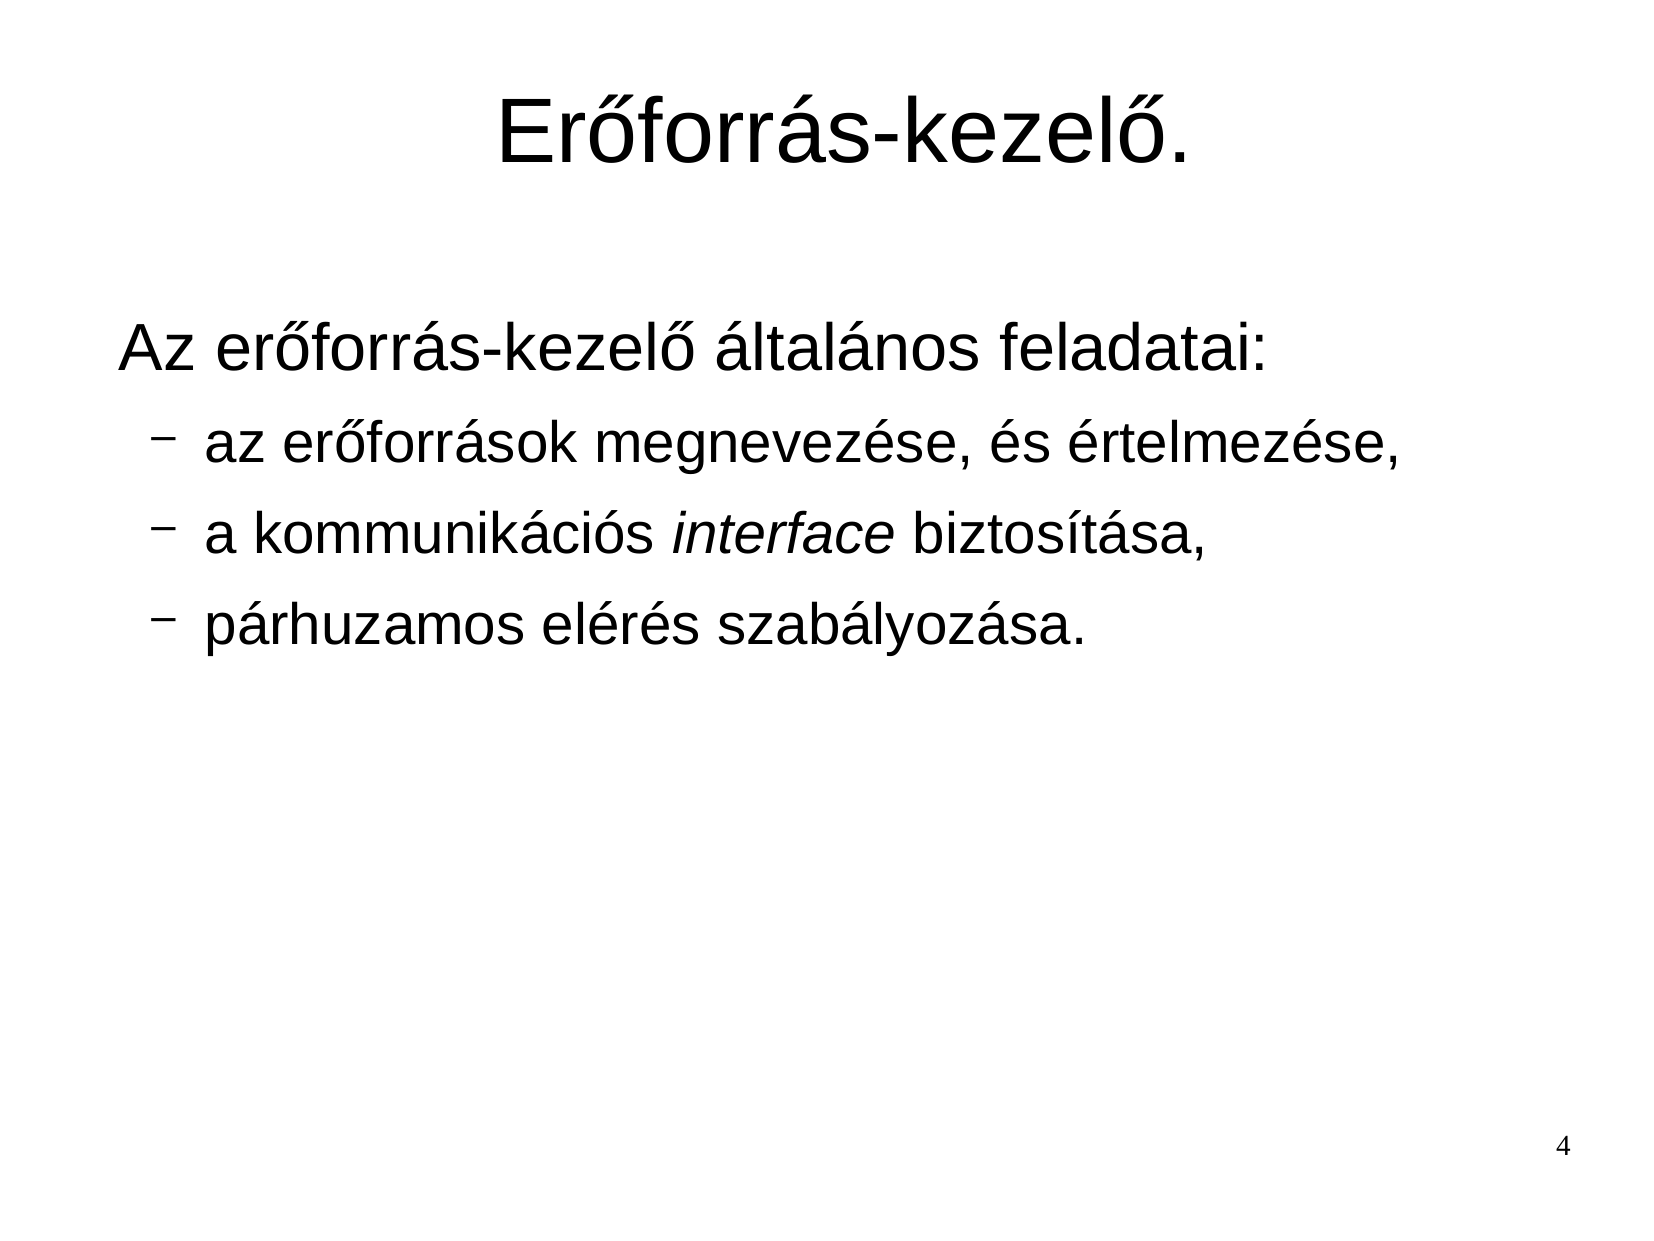

# Erőforrás-kezelő.
Az erőforrás-kezelő általános feladatai:
az erőforrások megnevezése, és értelmezése,
a kommunikációs interface biztosítása,
párhuzamos elérés szabályozása.
4